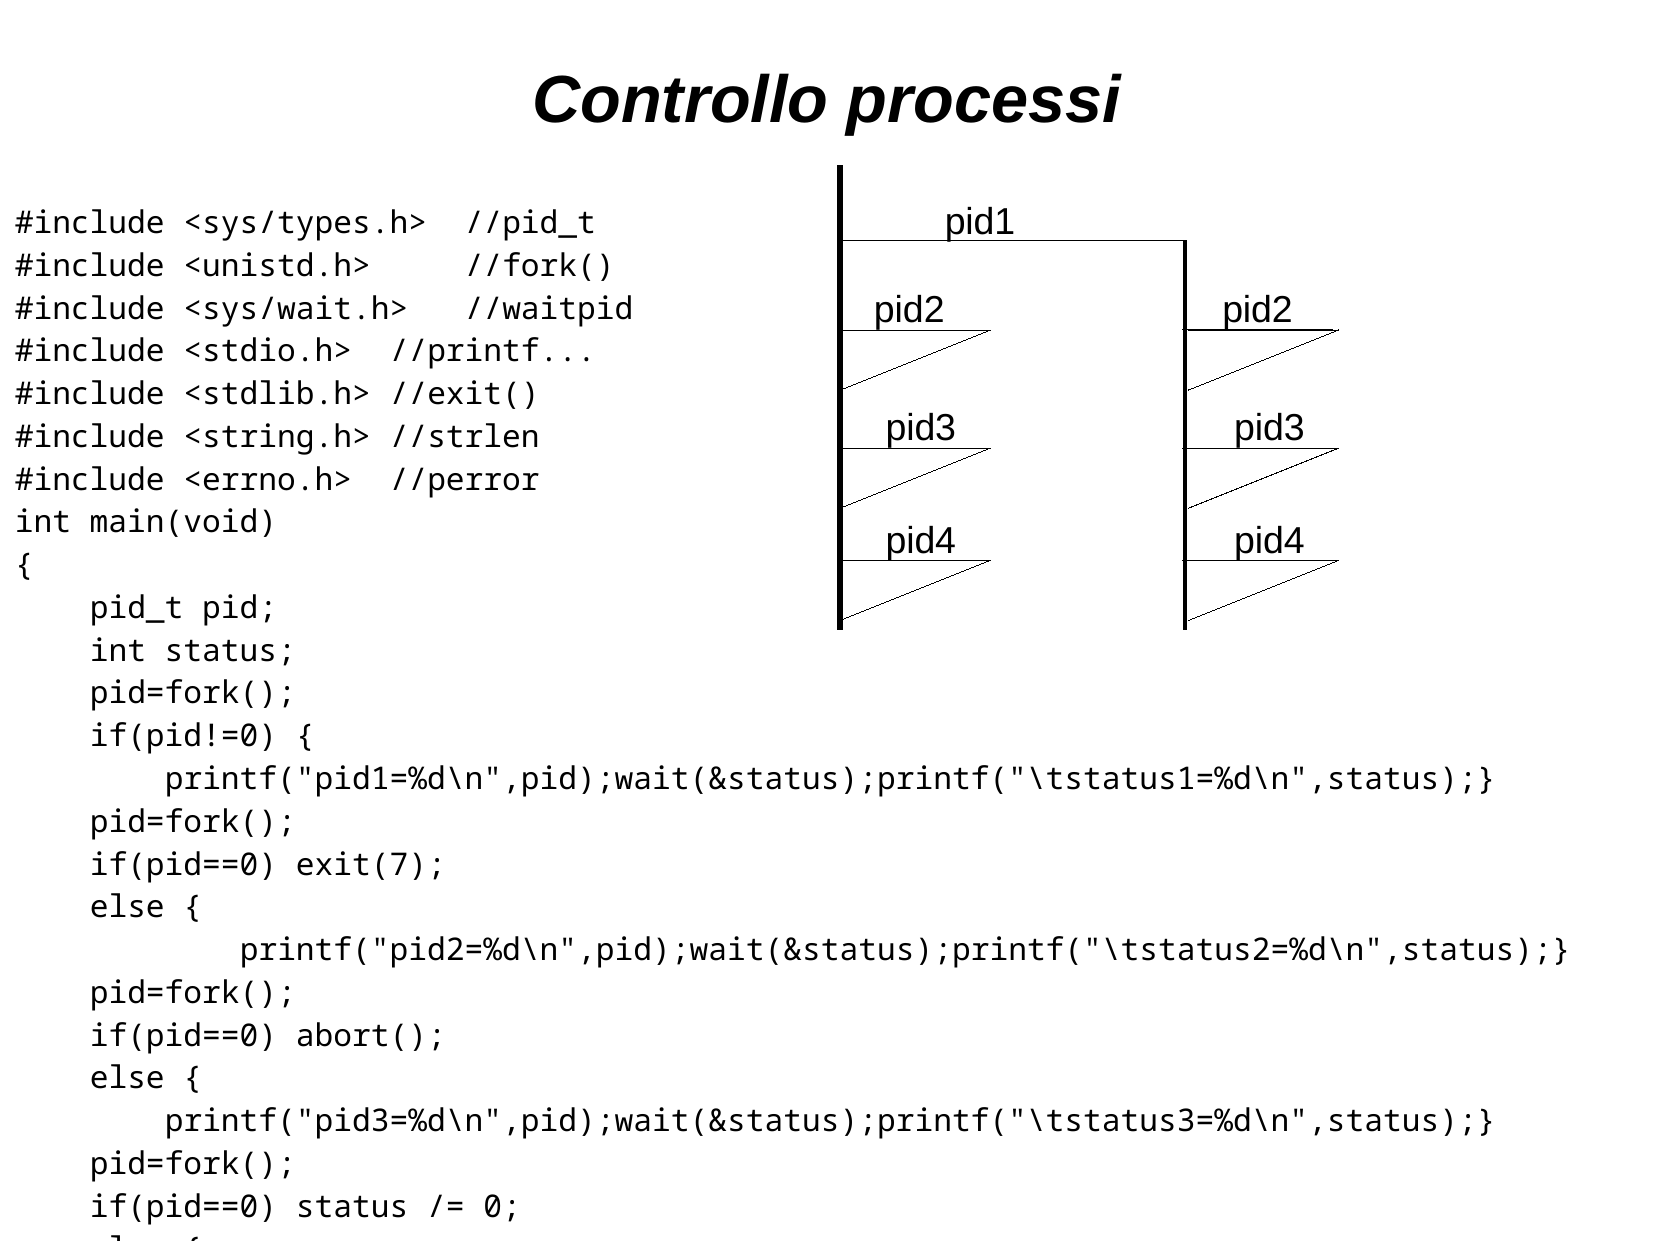

# Controllo processi
#include <sys/types.h> 	//pid_t
#include <unistd.h> 	//fork()
#include <sys/wait.h>	//waitpid
#include <stdio.h>	//printf...
#include <stdlib.h>	//exit()
#include <string.h>	//strlen
#include <errno.h>	//perror
int main(void)
{
	pid_t pid;
	int status;
	pid=fork();
	if(pid!=0) {
		printf("pid1=%d\n",pid);wait(&status);printf("\tstatus1=%d\n",status);}
	pid=fork();
	if(pid==0) exit(7);
	else {
			printf("pid2=%d\n",pid);wait(&status);printf("\tstatus2=%d\n",status);}
	pid=fork();
	if(pid==0) abort();
	else {
		printf("pid3=%d\n",pid);wait(&status);printf("\tstatus3=%d\n",status);}
	pid=fork();
	if(pid==0) status /= 0;
	else {
		printf("pid4=%d\n",pid);wait(&status);printf("\tstatus4=%d\n",status);}
	exit(0);
}
pid1
pid2
pid2
pid3
pid3
pid4
pid4